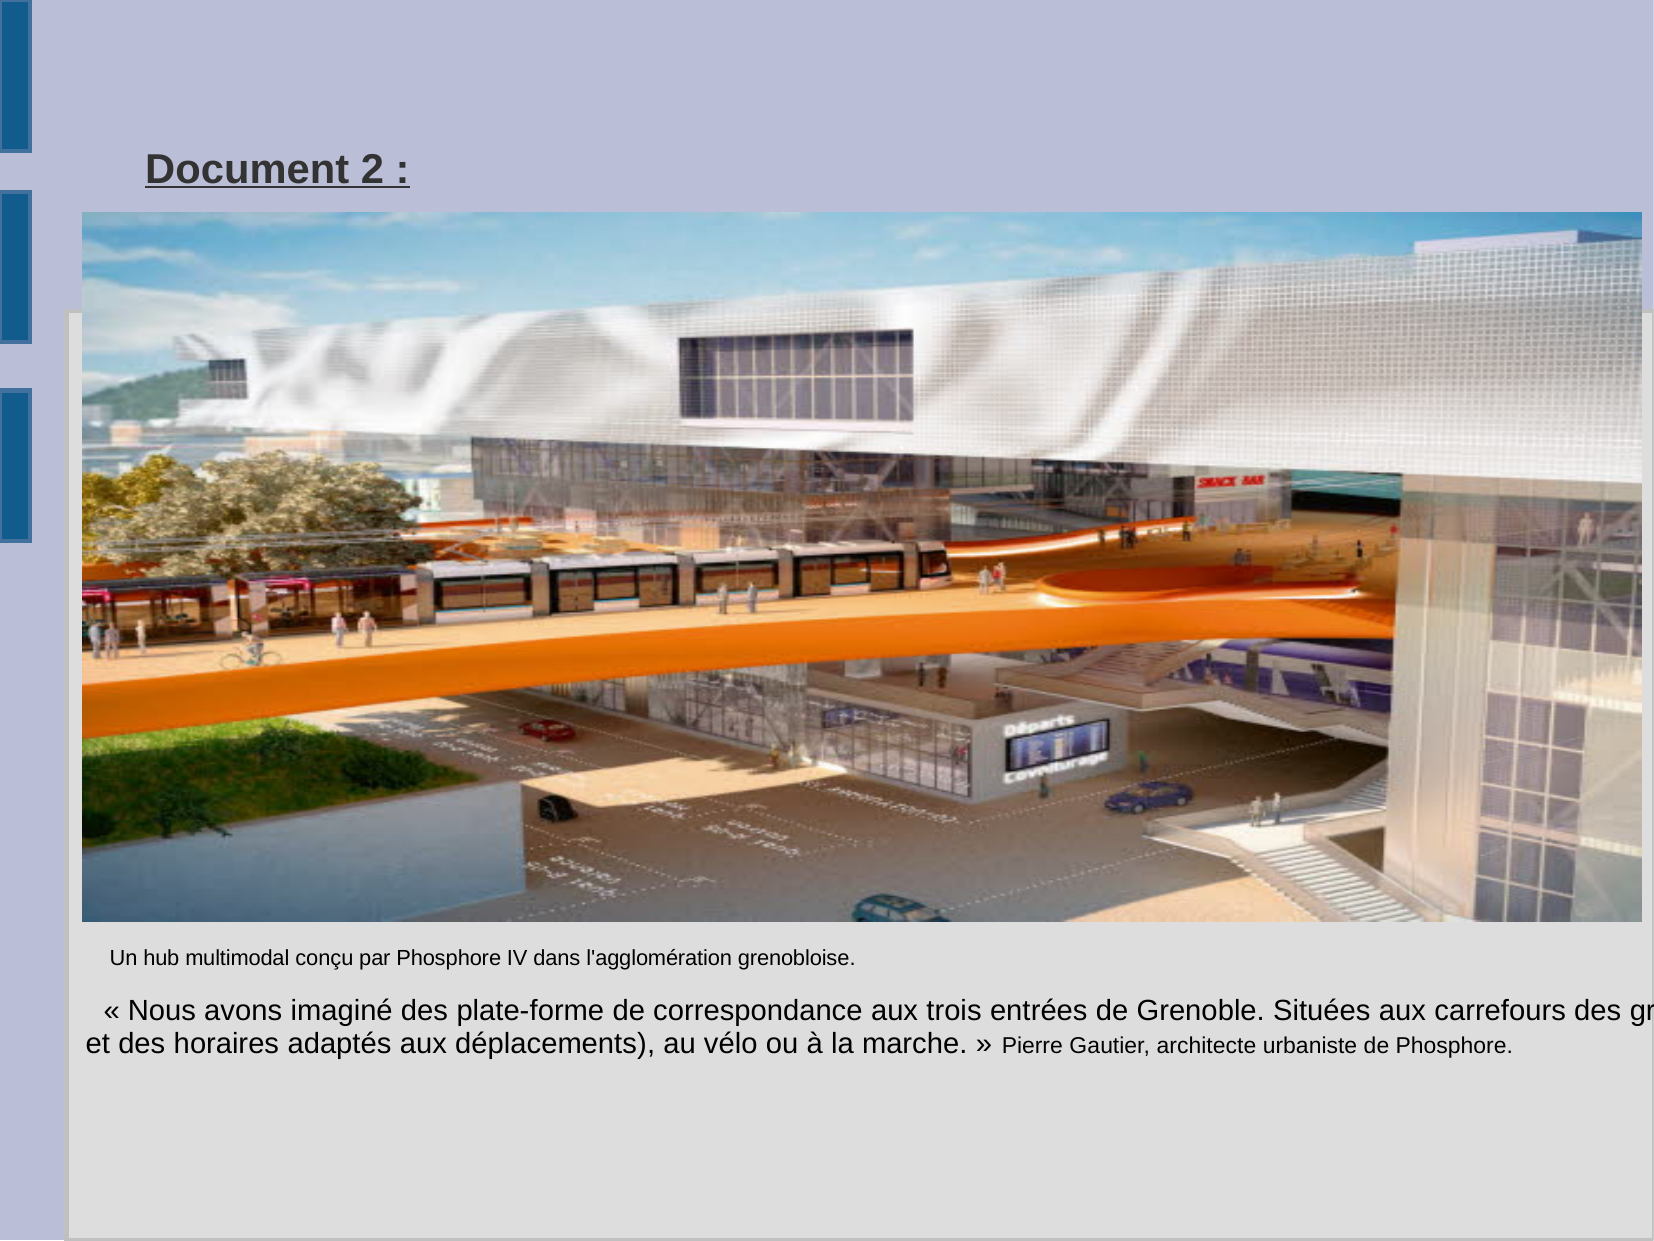

# Document 2 :
Document 2 :
 Un hub multimodal conçu par Phosphore IV dans l'agglomération grenobloise.
 « Nous avons imaginé des plate-forme de correspondance aux trois entrées de Grenoble. Situées aux carrefours des grands axes de communication et des réseaux de transport en commun qui irriguent le centre-ville, elles constitueraient le point de départ du dernier kilomètre que ce soit pour les usagers, comme pour les marchandises. Il devrait être ainsi possible de passer facilement de la voiture au transport public (avec des tarifs de billet unique et des horaires adaptés aux déplacements), au vélo ou à la marche. » Pierre Gautier, architecte urbaniste de Phosphore.